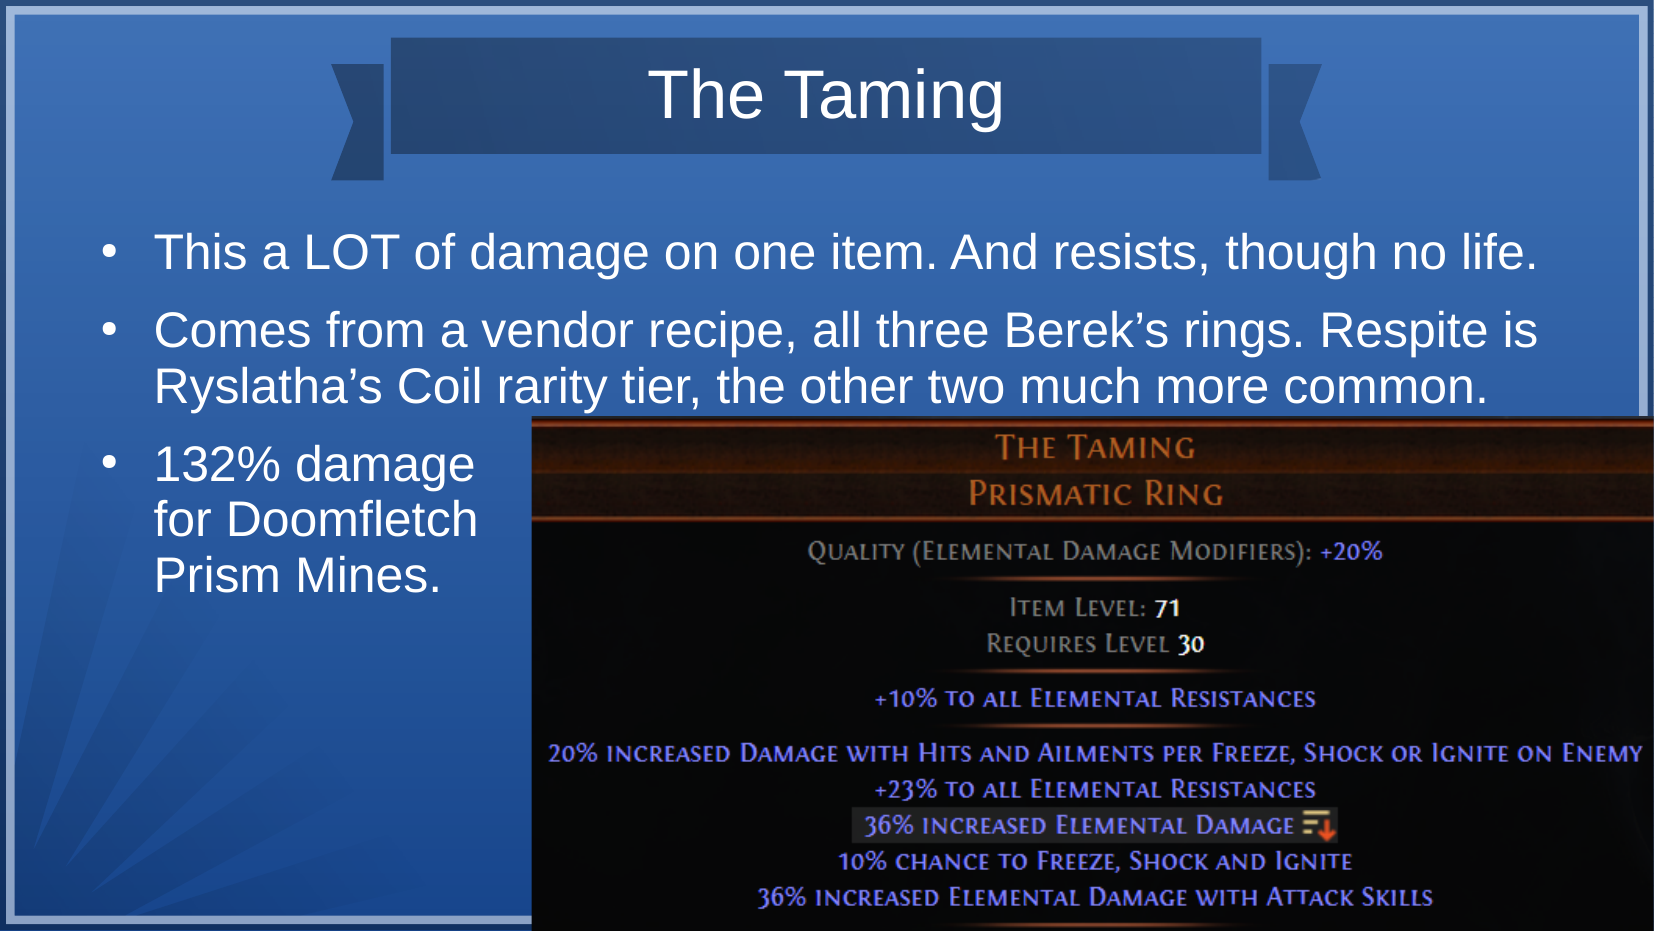

# The Taming
This a LOT of damage on one item. And resists, though no life.
Comes from a vendor recipe, all three Berek’s rings. Respite is Ryslatha’s Coil rarity tier, the other two much more common.
132% damage for Doomfletch Prism Mines.